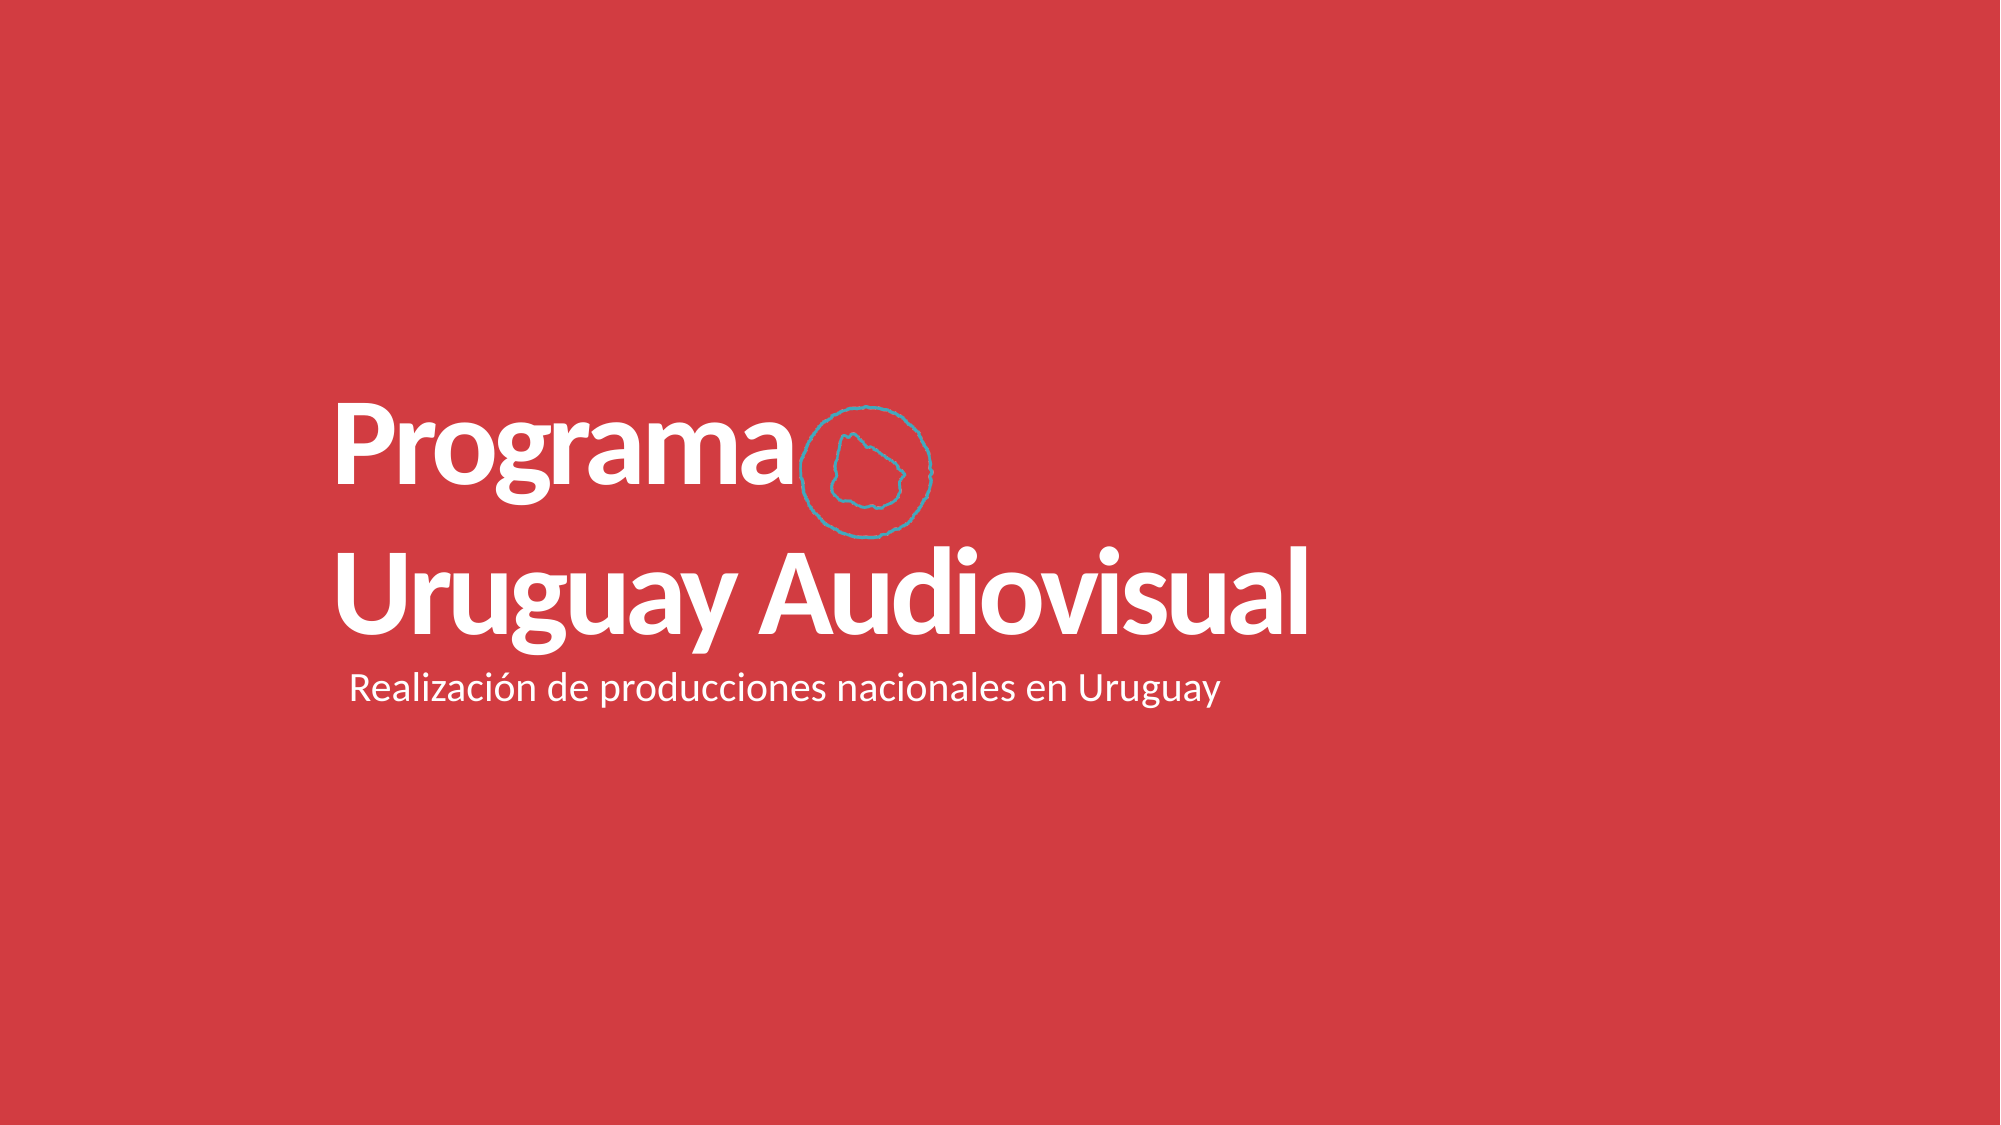

# Programa Uruguay Audiovisual
Realización de producciones nacionales en Uruguay